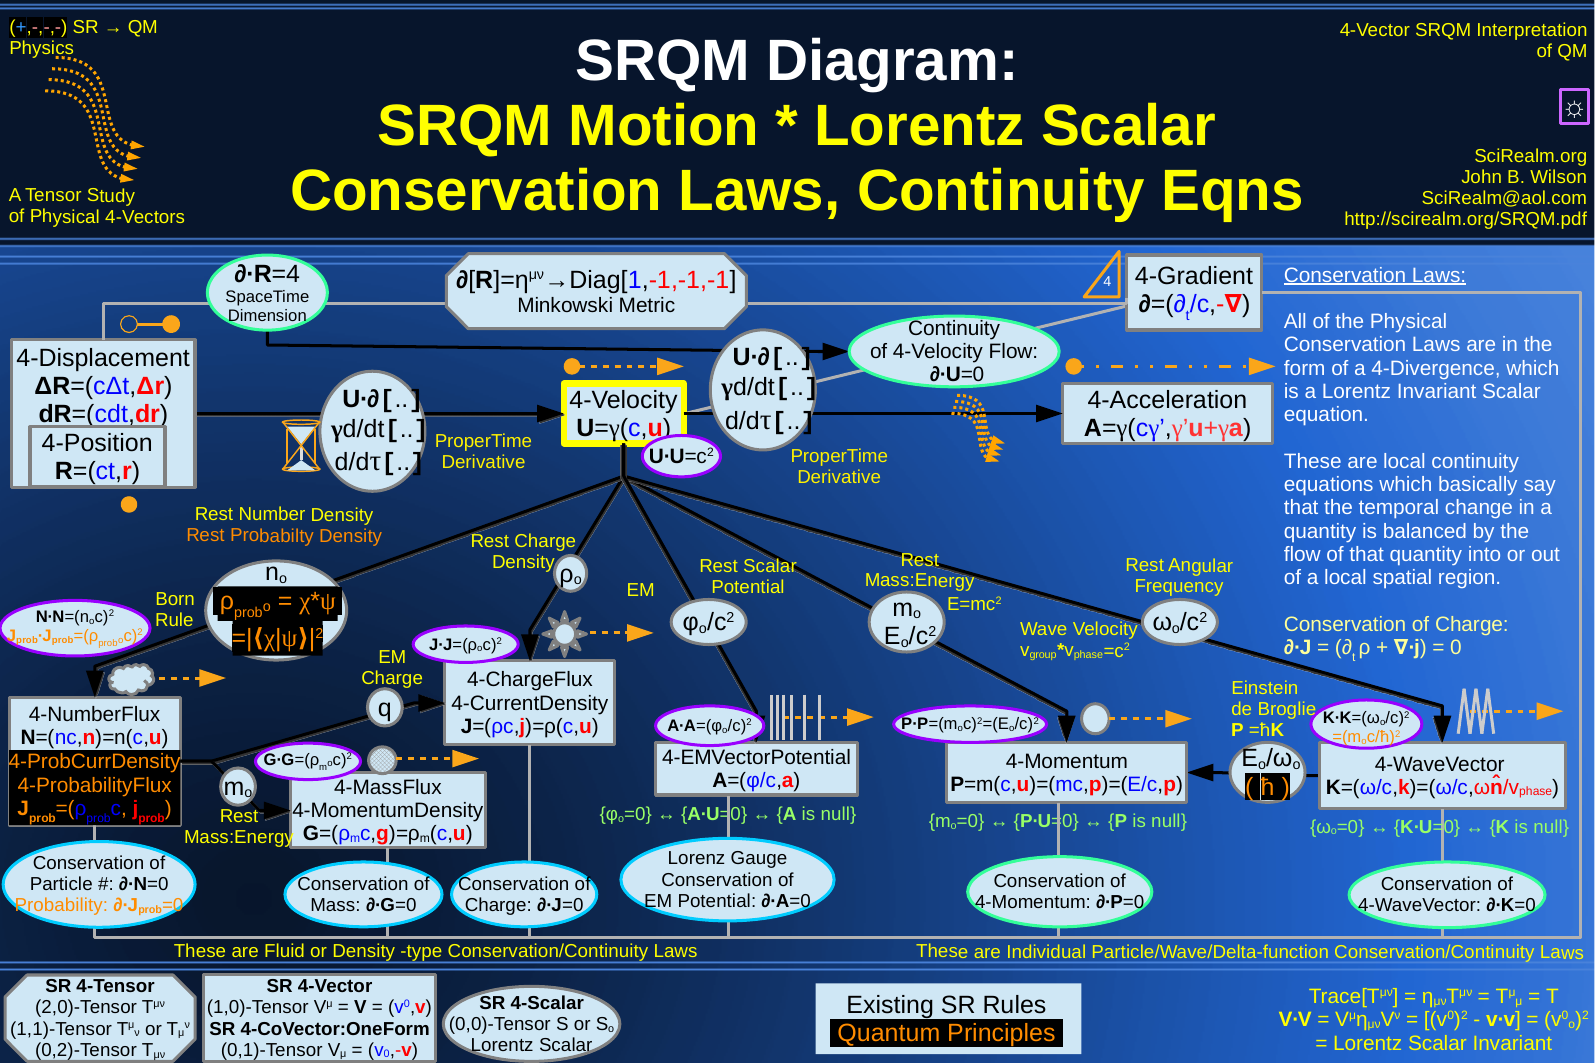

(+,-,-,-) SR → QM
Physics
A Tensor Study
of Physical 4-Vectors
4-Vector SRQM Interpretation
of QM
SciRealm.org
John B. Wilson
SciRealm@aol.com
http://scirealm.org/SRQM.pdf
# SRQM Diagram: SRQM Motion * Lorentz Scalar Conservation Laws, Continuity Eqns
☼
4
∂[R]=ημν→Diag[1,-1,-1,-1]
Minkowski Metric
4-Gradient
∂=(∂t/c,-∇)
∂∙R=4
SpaceTime
Dimension
Conservation Laws:
All of the Physical Conservation Laws are in the form of a 4-Divergence, which is a Lorentz Invariant Scalar equation.
These are local continuity equations which basically say that the temporal change in a quantity is balanced by the flow of that quantity into or out of a local spatial region.
Conservation of Charge:
∂∙J = (∂t ρ + ∇∙j) = 0
Continuity
of 4-Velocity Flow:
 ∂∙U=0
 U∙∂[..]
 γd/dt[..]
 d/dτ[..]
4-Displacement
ΔR=(cΔt,Δr)
dR=(cdt,dr)
 U∙∂[..]
 γd/dt[..]
 d/dτ[..]
4-Velocity
U=γ(c,u)
4-Acceleration
A=γ(cγ’,γ’u+γa)
ProperTime
Derivative
4-Position
R=(ct,r)
U∙U=c2
ProperTime
Derivative
Rest Number Density
Rest Probabilty Density
Rest Charge
Density
Rest
Mass:Energy
Rest Angular
Frequency
Rest Scalar
Potential
ρo
no
 ρprobo = χ*ψ
=|⟨χ|ψ⟩|2
EM
Born
Rule
E=mc2
mo
 Eo/c2
φo/c2
ωo/c2
N∙N=(noc)2
Jprob∙Jprob=(ρproboc)2
Wave Velocity
vgroup*vphase=c2
J∙J=(ρoc)2
EM
Charge
4-ChargeFlux
4-CurrentDensity
J=(ρc,j)=ρ(c,u)
Einstein
de Broglie
P =ћK
q
4-NumberFlux
N=(nc,n)=n(c,u)
K∙K=(ωo/c)2
=(moc/ћ)2
A∙A=(φo/c)2
P∙P=(moc)2=(Eo/c)2
4-EMVectorPotential
A=(φ/c,a)
4-Momentum
P=m(c,u)=(mc,p)=(E/c,p)
 Eo/ωo
( ћ )
4-WaveVector
K=(ω/c,k)=(ω/c,ωn̂/vphase)
G∙G=(ρmoc)2
4-ProbCurrDensity
4-ProbabilityFlux
Jprob=(ρprobc, jprob)
mo
4-MassFlux
4-MomentumDensity
G=(ρmc,g)=ρm(c,u)
{φo=0} ↔ {A∙U=0} ↔ {A is null}
Rest
Mass:Energy
{mo=0} ↔ {P∙U=0} ↔ {P is null}
{ωo=0} ↔ {K∙U=0} ↔ {K is null}
Lorenz Gauge
Conservation of
EM Potential: ∂∙A=0
Conservation of
Particle #: ∂∙N=0
Probability: ∂∙Jprob=0
Conservation of
4-Momentum: ∂∙P=0
Conservation of
Mass: ∂∙G=0
Conservation of
Charge: ∂∙J=0
Conservation of
4-WaveVector: ∂∙K=0
These are Fluid or Density -type Conservation/Continuity Laws
These are Individual Particle/Wave/Delta-function Conservation/Continuity Laws
SR 4-Tensor
(2,0)-Tensor Tμν
(1,1)-Tensor Tμν or Tμν
(0,2)-Tensor Tμν
SR 4-Vector
(1,0)-Tensor Vμ = V = (v0,v)
SR 4-CoVector:OneForm
(0,1)-Tensor Vμ = (v0,-v)
Trace[Tμν] = ημνTμν = Tμμ = T
V∙V = VμημνVν = [(v0)2 - v∙v] = (v0o)2
= Lorentz Scalar Invariant
Existing SR Rules
 Quantum Principles
SR 4-Scalar
(0,0)-Tensor S or So
Lorentz Scalar